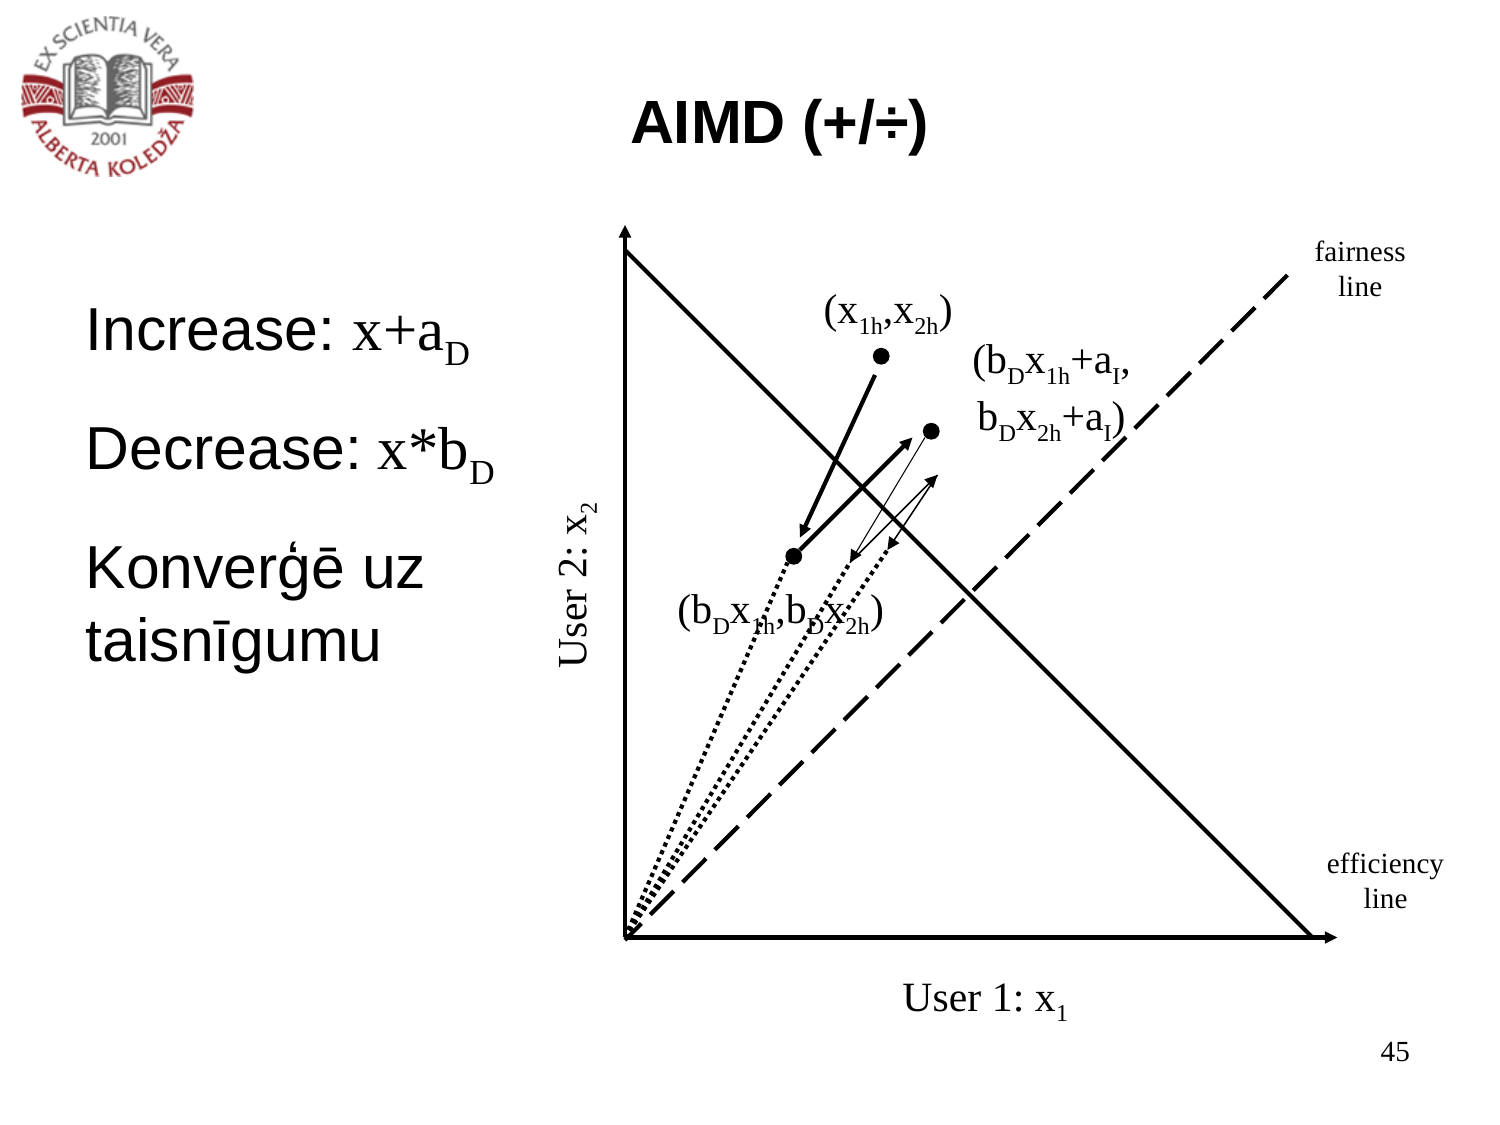

# AIMD (+/÷)
fairness
line
(x1h,x2h)
Increase: x+aD
Decrease: x*bD
Konverģē uz taisnīgumu
(bDx1h+aI,
bDx2h+aI)
(bDx1h,bDx2h)
User 2: x2
efficiency
line
User 1: x1